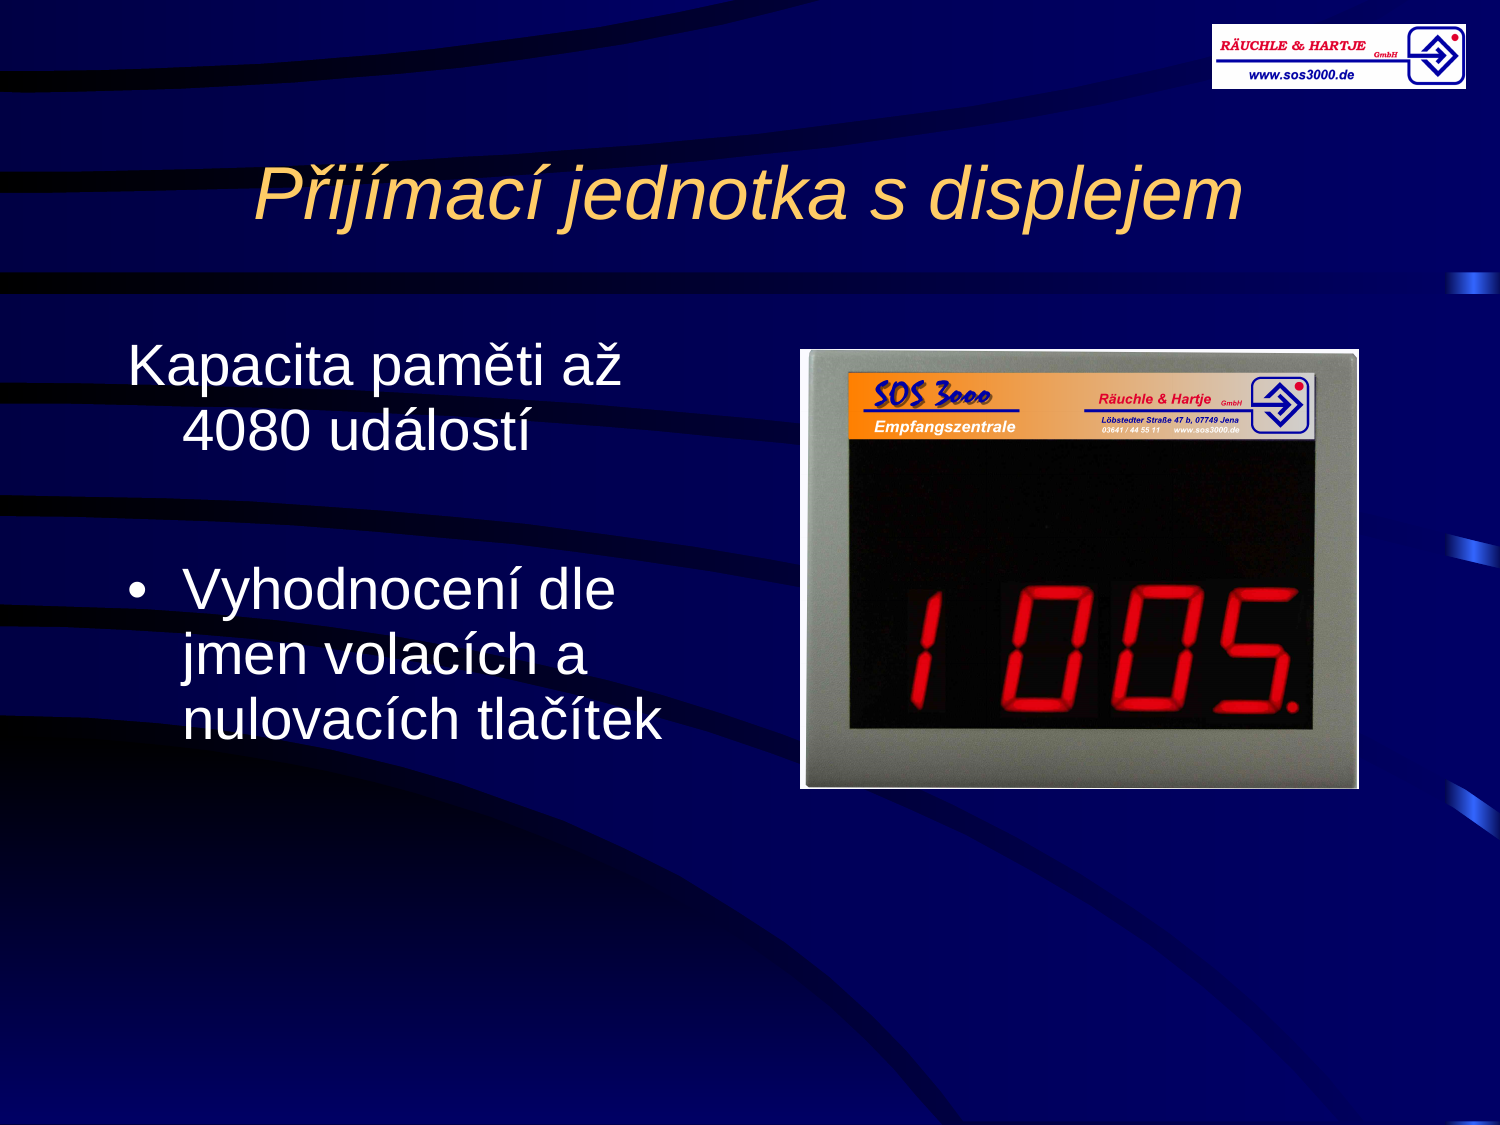

# Přijímací jednotka s displejem
Kapacita paměti až 4080 událostí
Vyhodnocení dle jmen volacích a nulovacích tlačítek